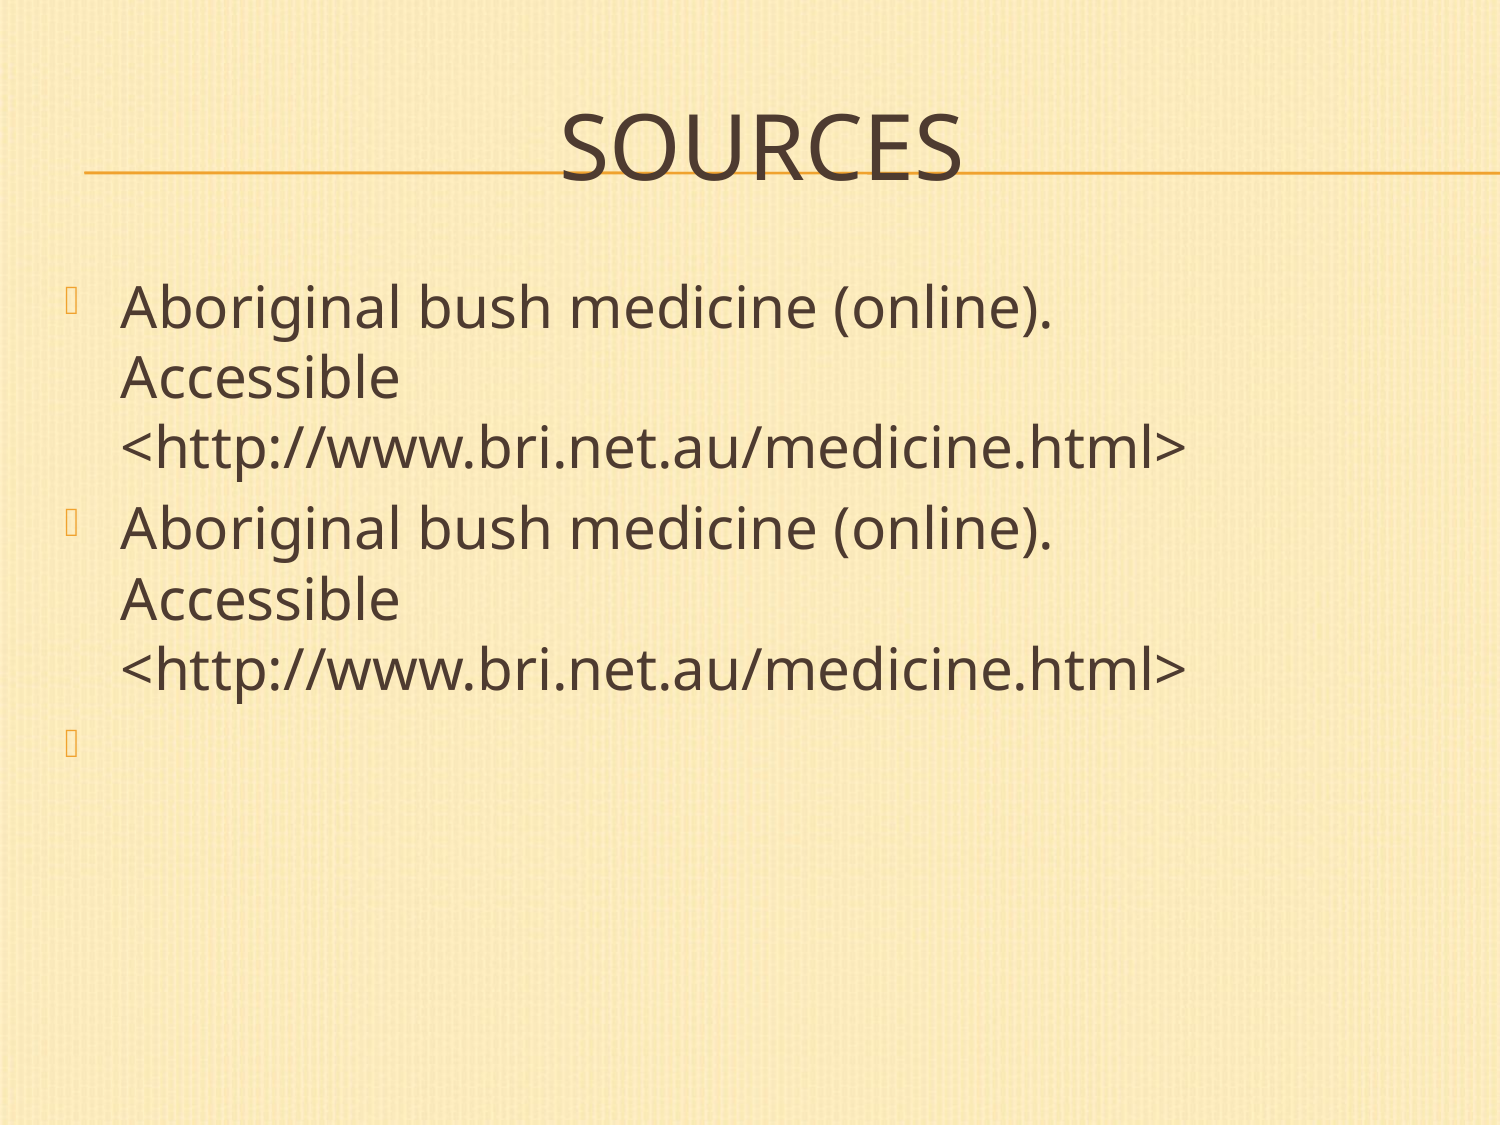

# sources
Aboriginal bush medicine (online). Accessible <http://www.bri.net.au/medicine.html>
Aboriginal bush medicine (online). Accessible <http://www.bri.net.au/medicine.html>